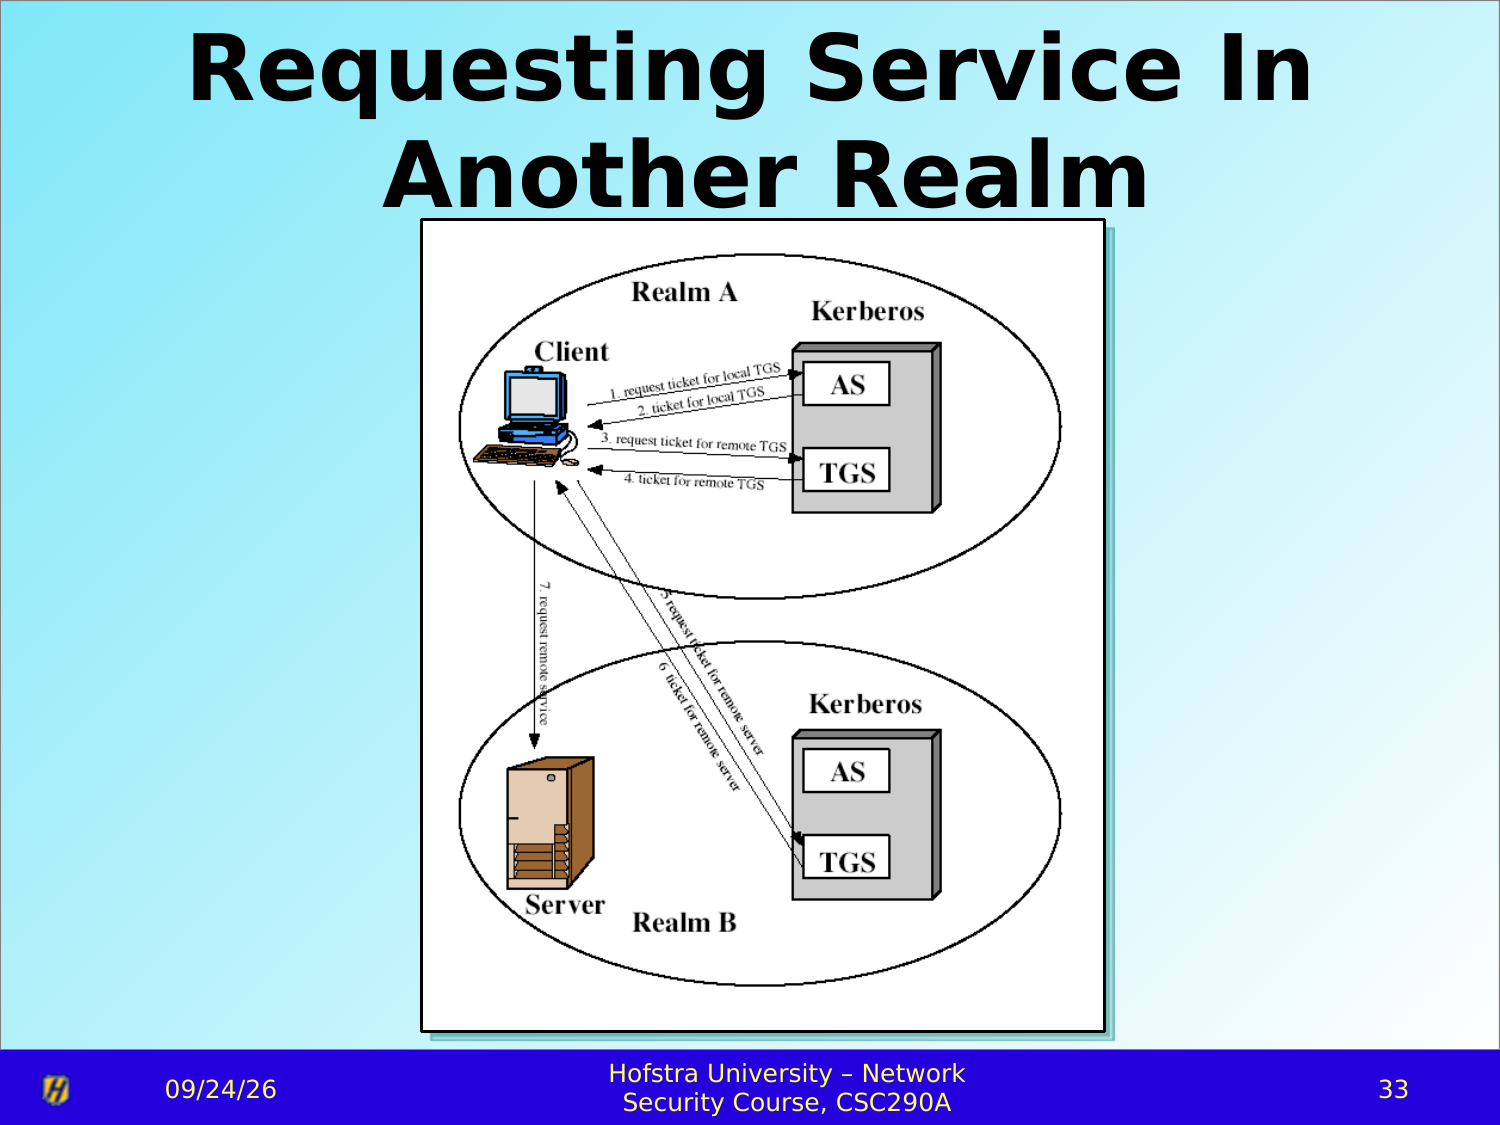

# Requesting Service In Another Realm
33